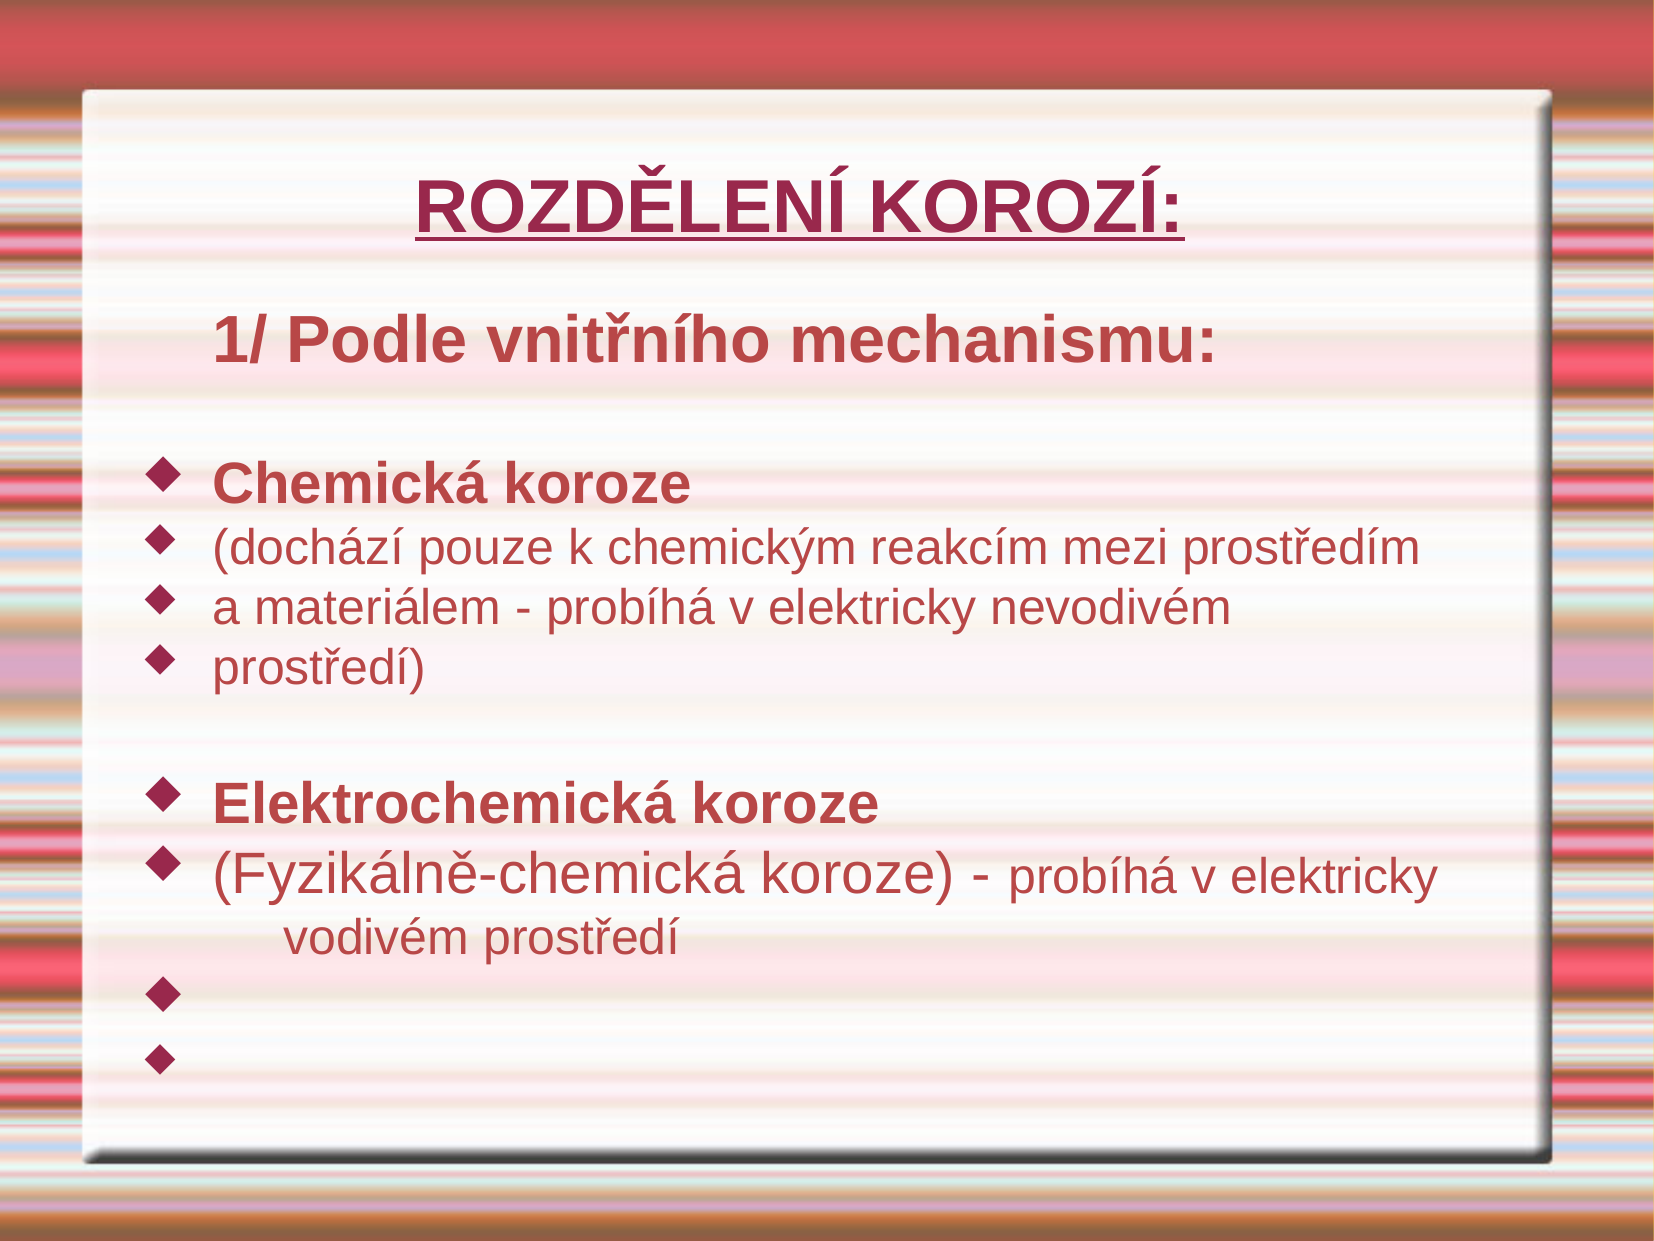

# ROZDĚLENÍ KOROZÍ:
1/ Podle vnitřního mechanismu:
Chemická koroze
(dochází pouze k chemickým reakcím mezi prostředím
a materiálem - probíhá v elektricky nevodivém
prostředí)
Elektrochemická koroze
(Fyzikálně-chemická koroze) - probíhá v elektricky vodivém prostředí